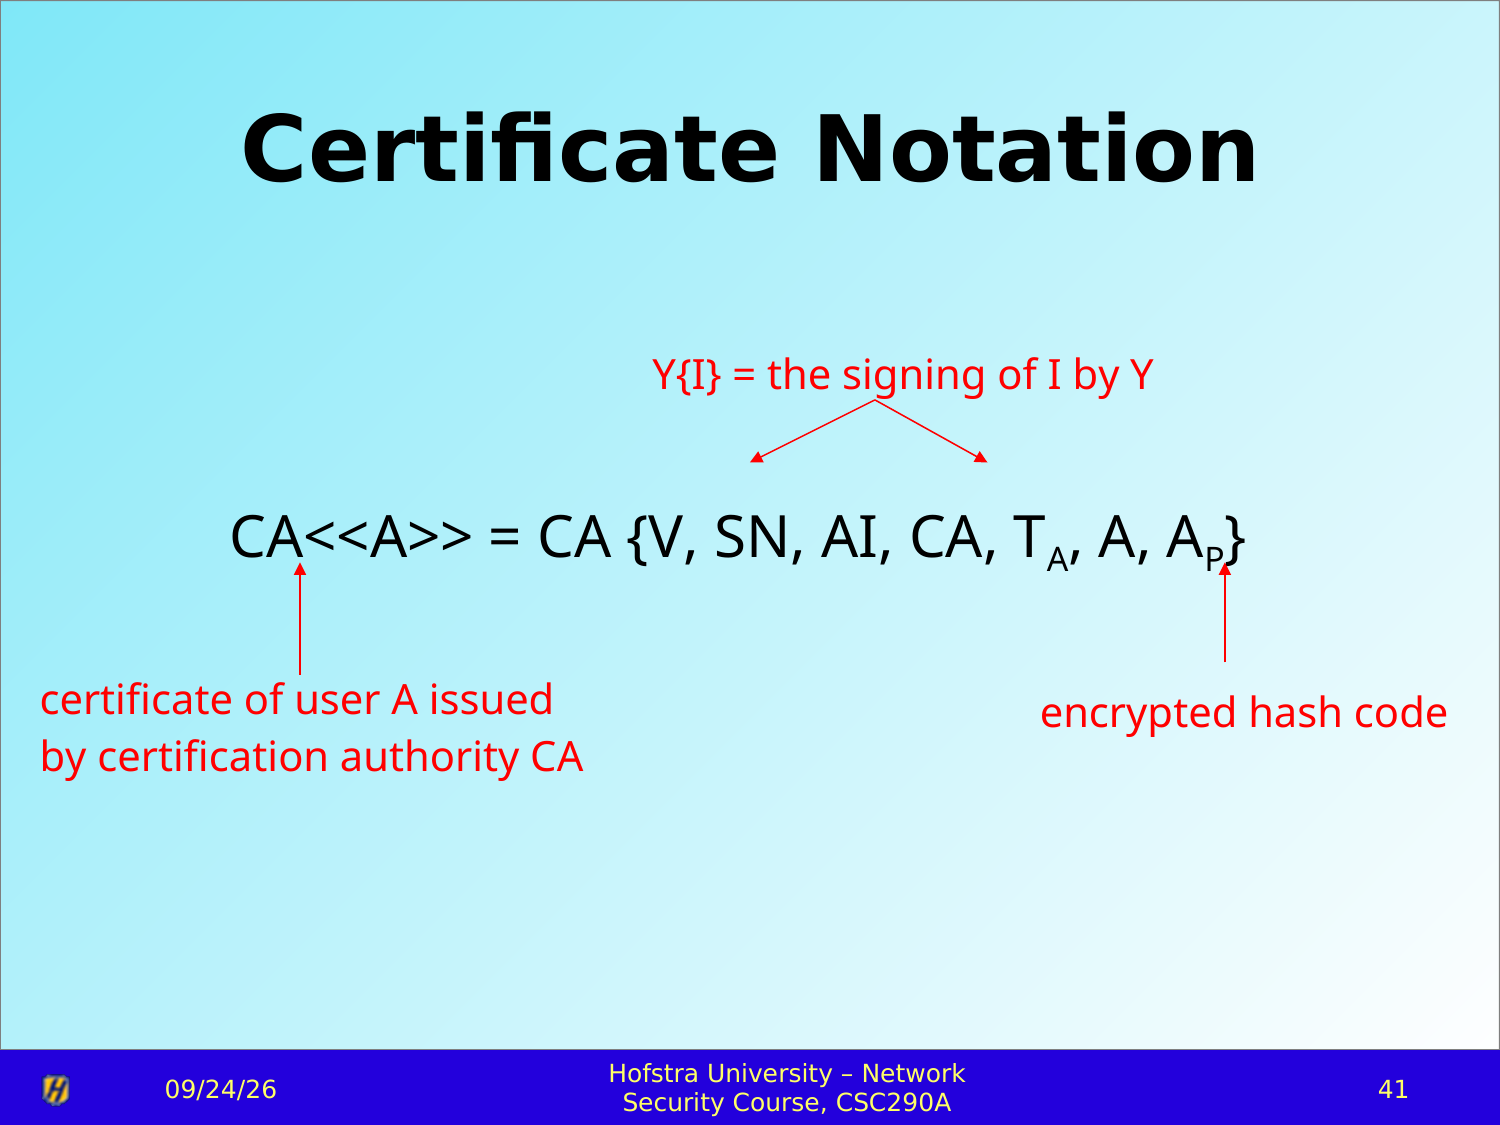

# Certificate Notation
Y{I} = the signing of I by Y
CA<<A>> = CA {V, SN, AI, CA, TA, A, AP}
certificate of user A issued
by certification authority CA
encrypted hash code
41